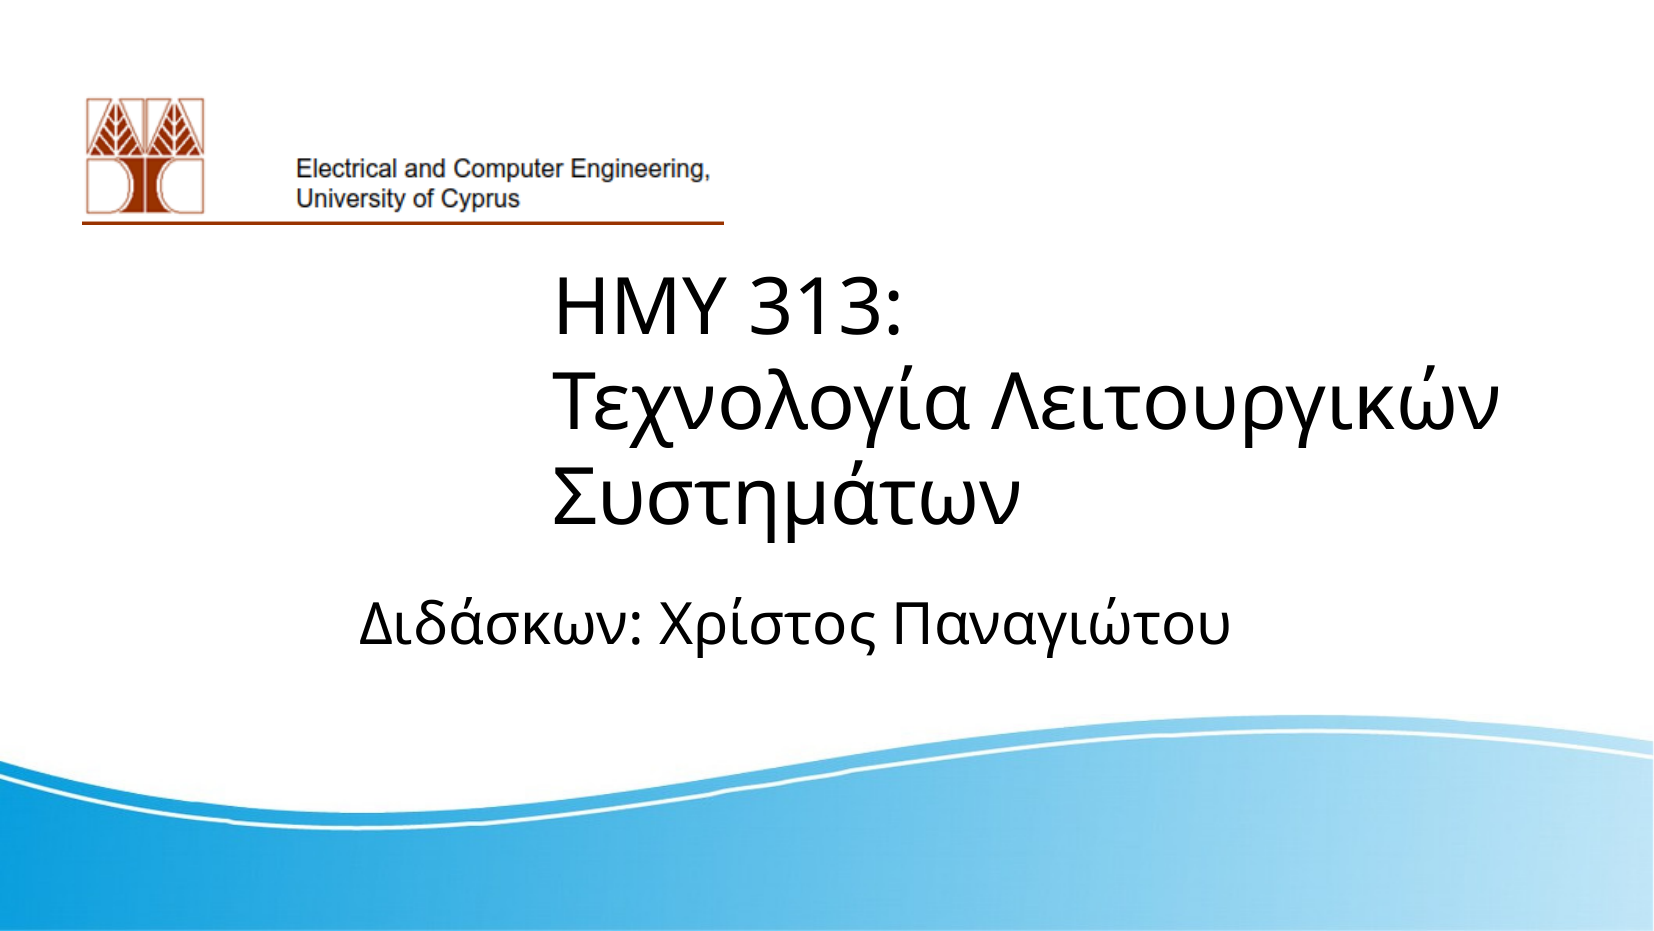

# ΗΜΥ 313: Τεχνολογία Λειτουργικών Συστημάτων
Διδάσκων: Χρίστος Παναγιώτου